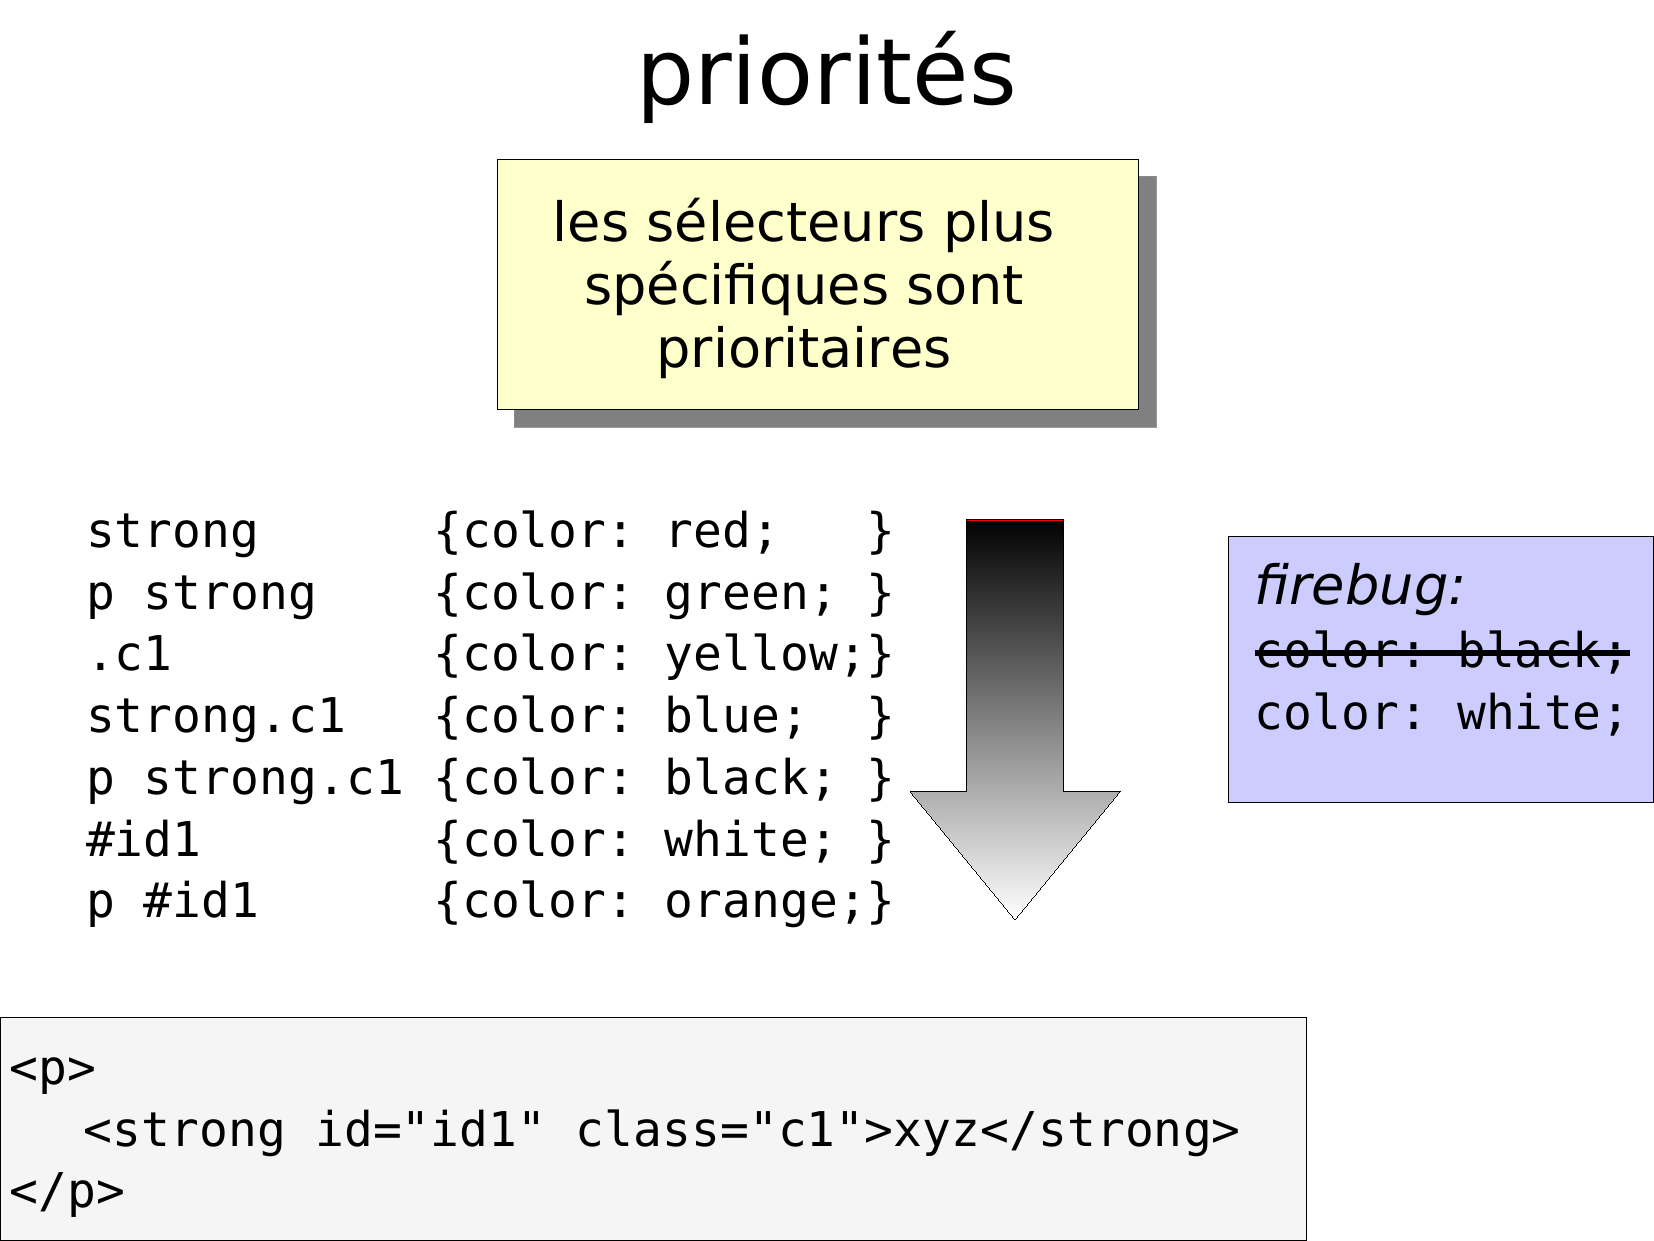

# priorités
les sélecteurs plus spécifiques sont prioritaires
strong {color: red; }
p strong {color: green; }
.c1 {color: yellow;}
strong.c1 {color: blue; }
p strong.c1 {color: black; }
#id1 {color: white; }
p #id1 {color: orange;}
firebug:
color: black;
color: white;
<p>
	<strong id="id1" class="c1">xyz</strong>
</p>